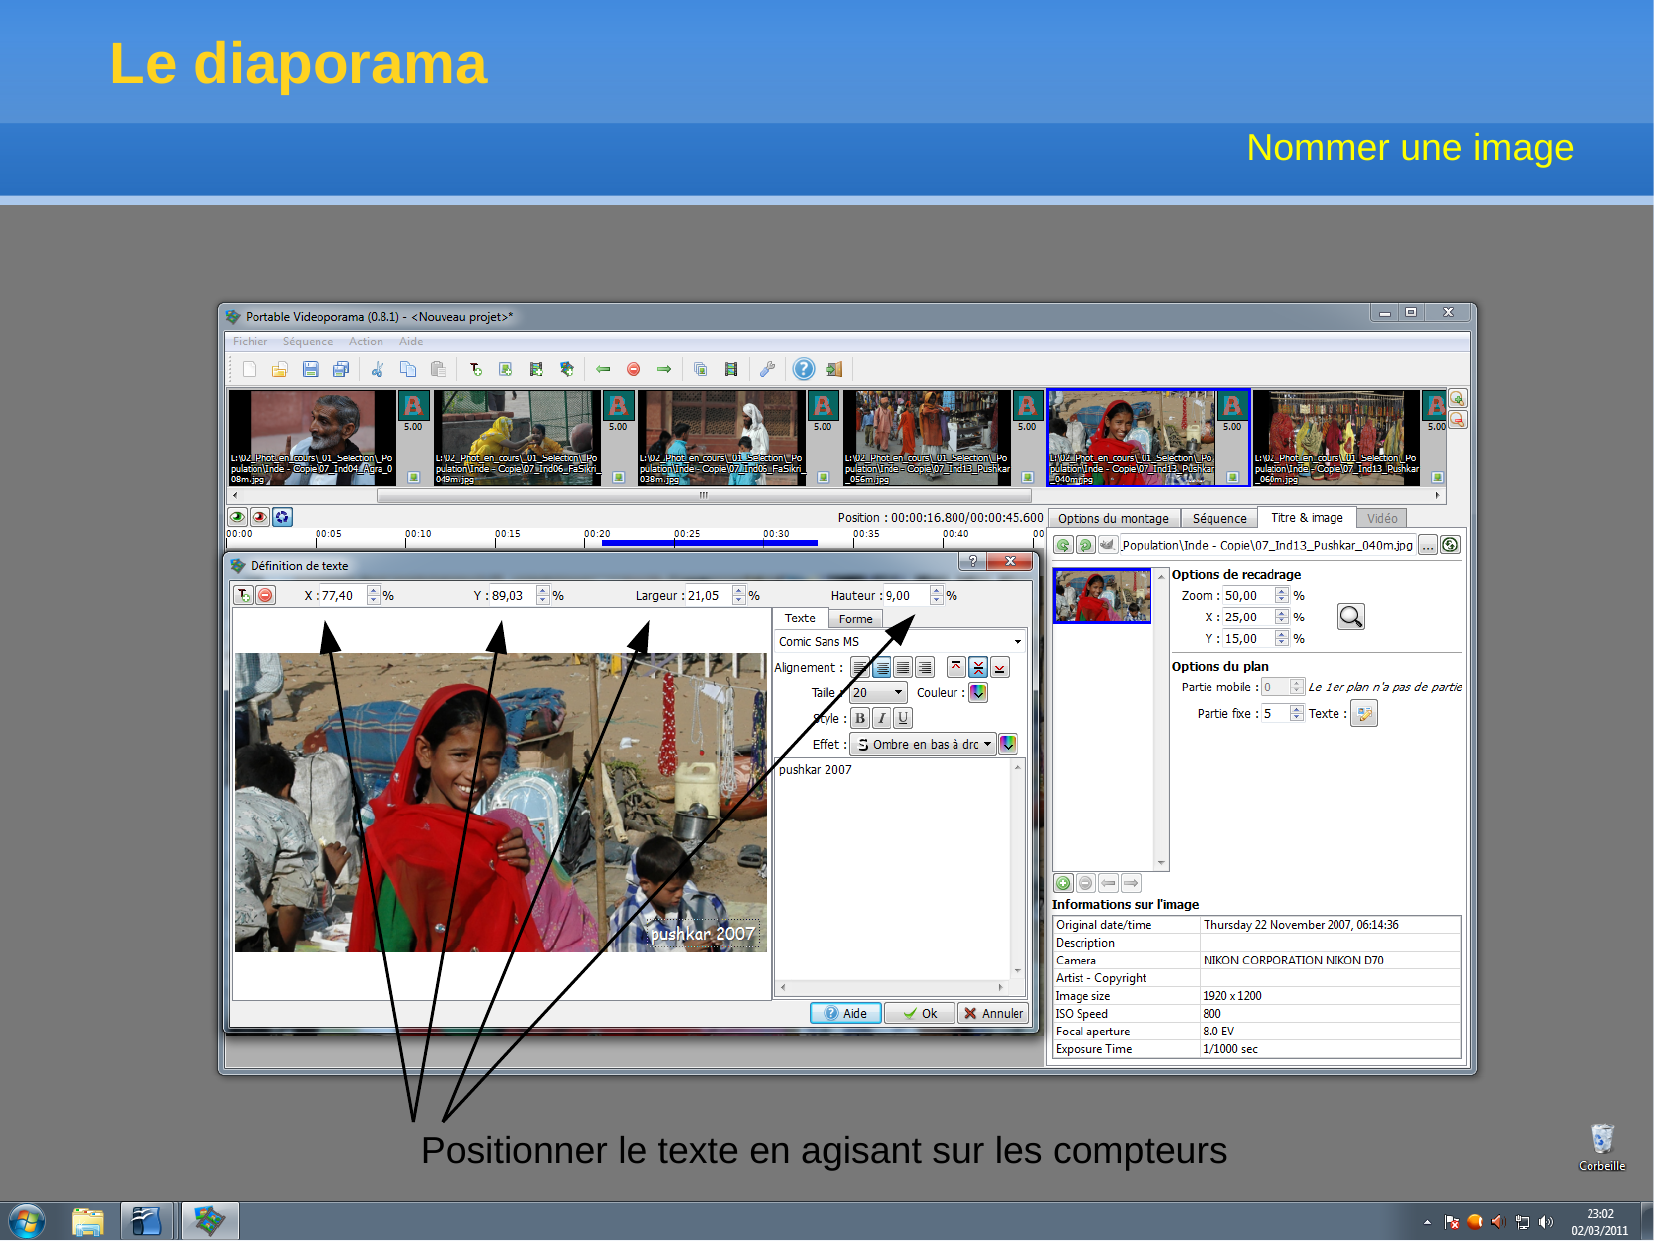

Le diaporama
 Nommer une image
#
Positionner le texte en agisant sur les compteurs